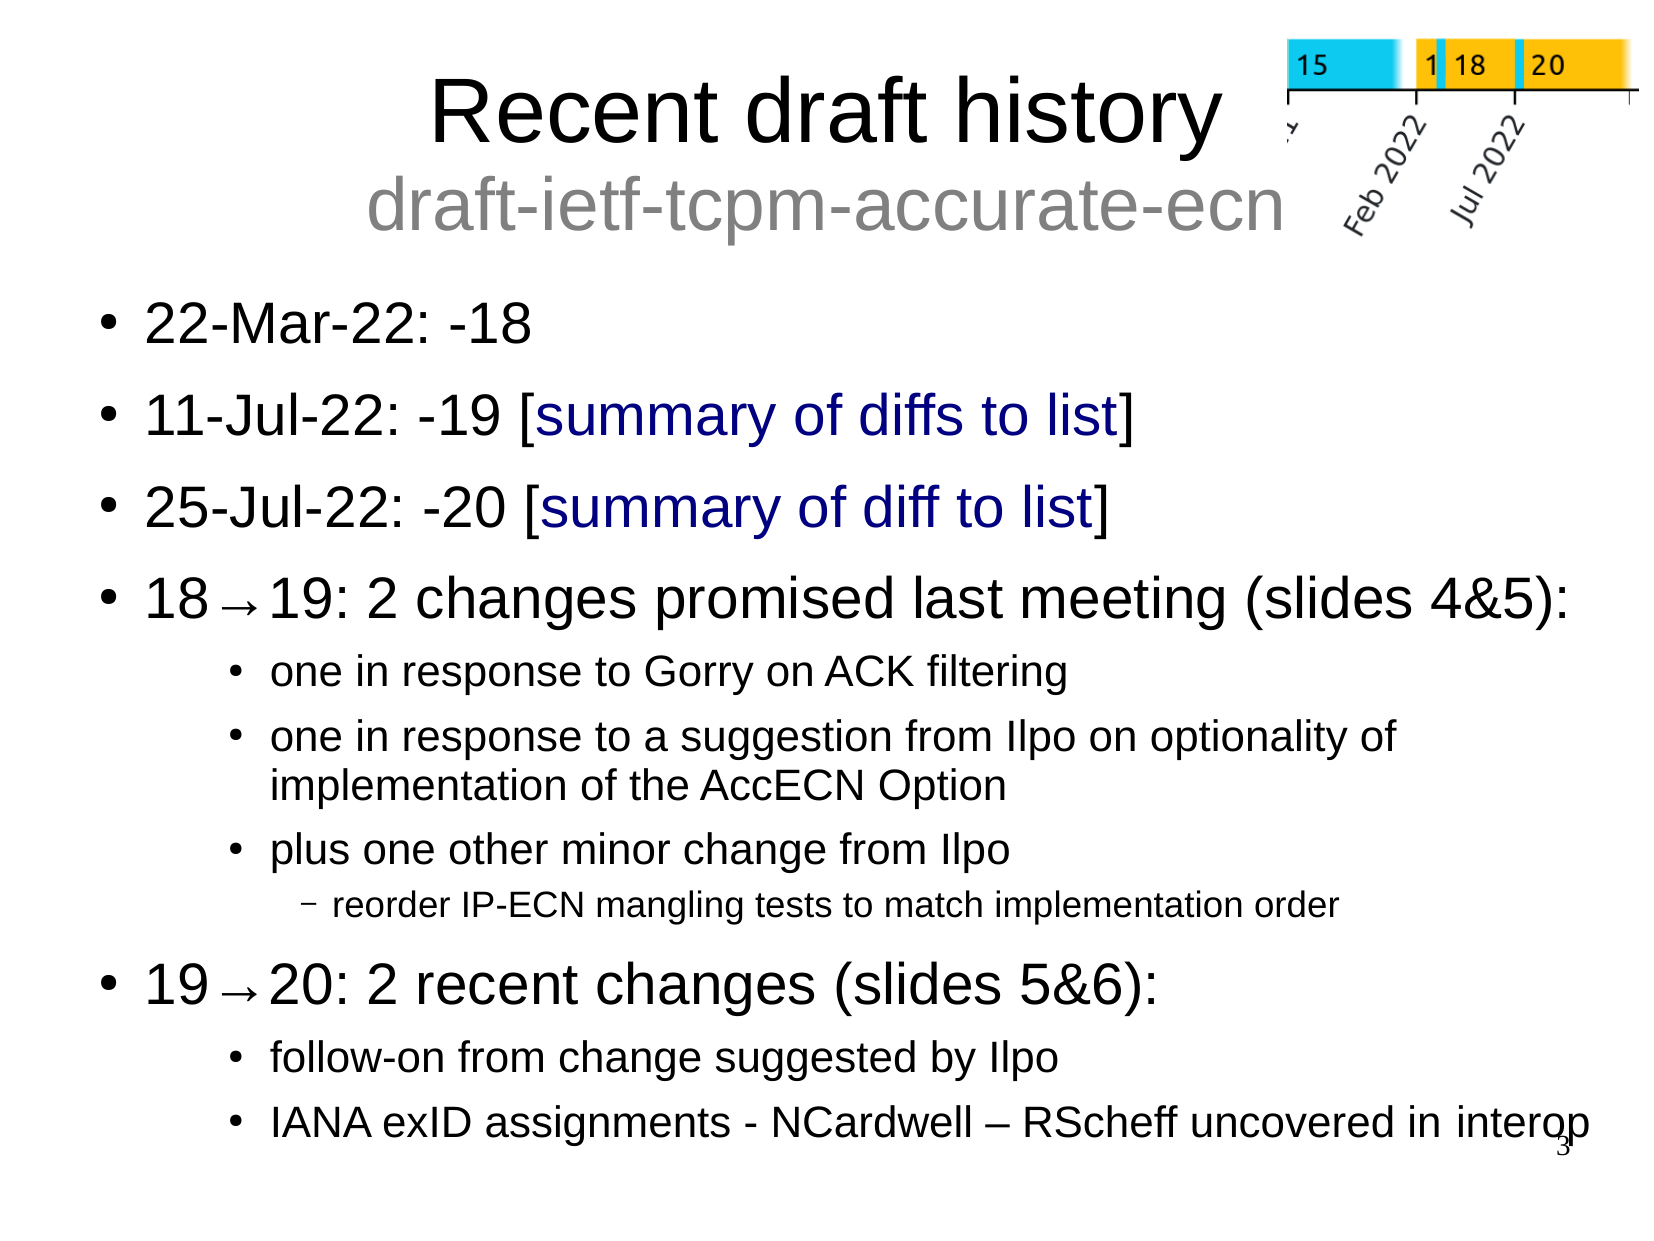

# Recent draft history draft-ietf-tcpm-accurate-ecn
22-Mar-22: -18
11-Jul-22: -19 [summary of diffs to list]
25-Jul-22: -20 [summary of diff to list]
18→19: 2 changes promised last meeting (slides 4&5):
one in response to Gorry on ACK filtering
one in response to a suggestion from Ilpo on optionality of implementation of the AccECN Option
plus one other minor change from Ilpo
reorder IP-ECN mangling tests to match implementation order
19→20: 2 recent changes (slides 5&6):
follow-on from change suggested by Ilpo
IANA exID assignments - NCardwell – RScheff uncovered in interop
3